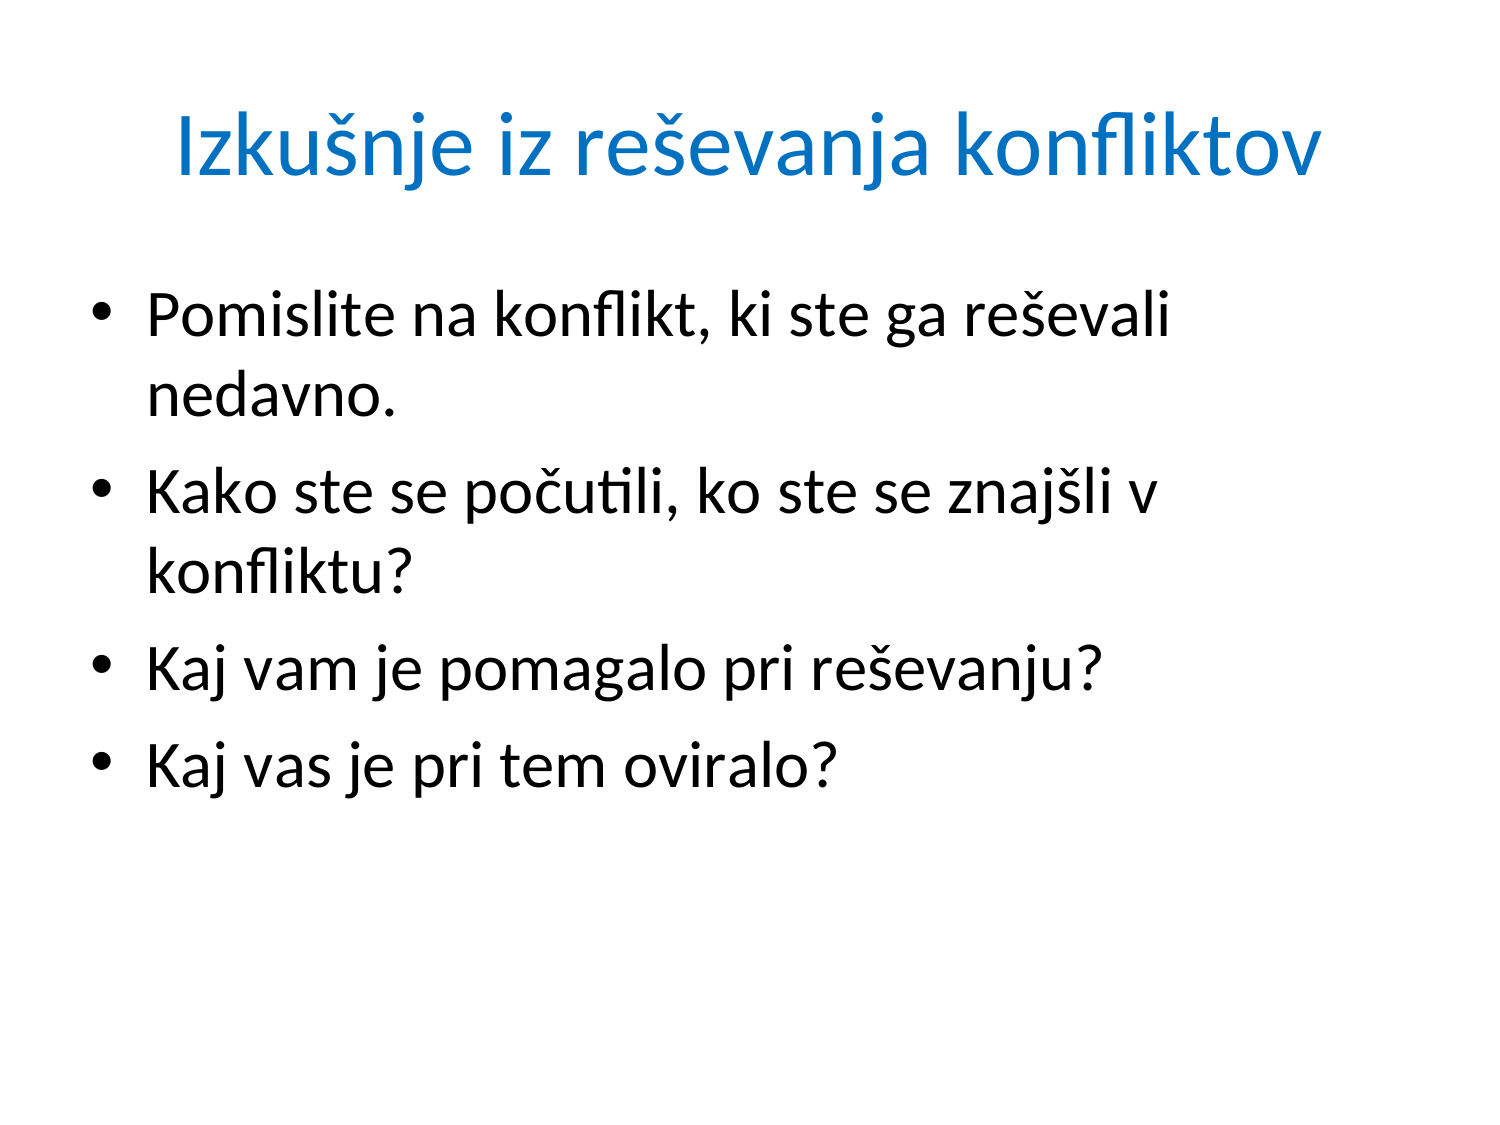

# Izkušnje iz reševanja konfliktov
Pomislite na konflikt, ki ste ga reševali nedavno.
Kako ste se počutili, ko ste se znajšli v konfliktu?
Kaj vam je pomagalo pri reševanju?
Kaj vas je pri tem oviralo?